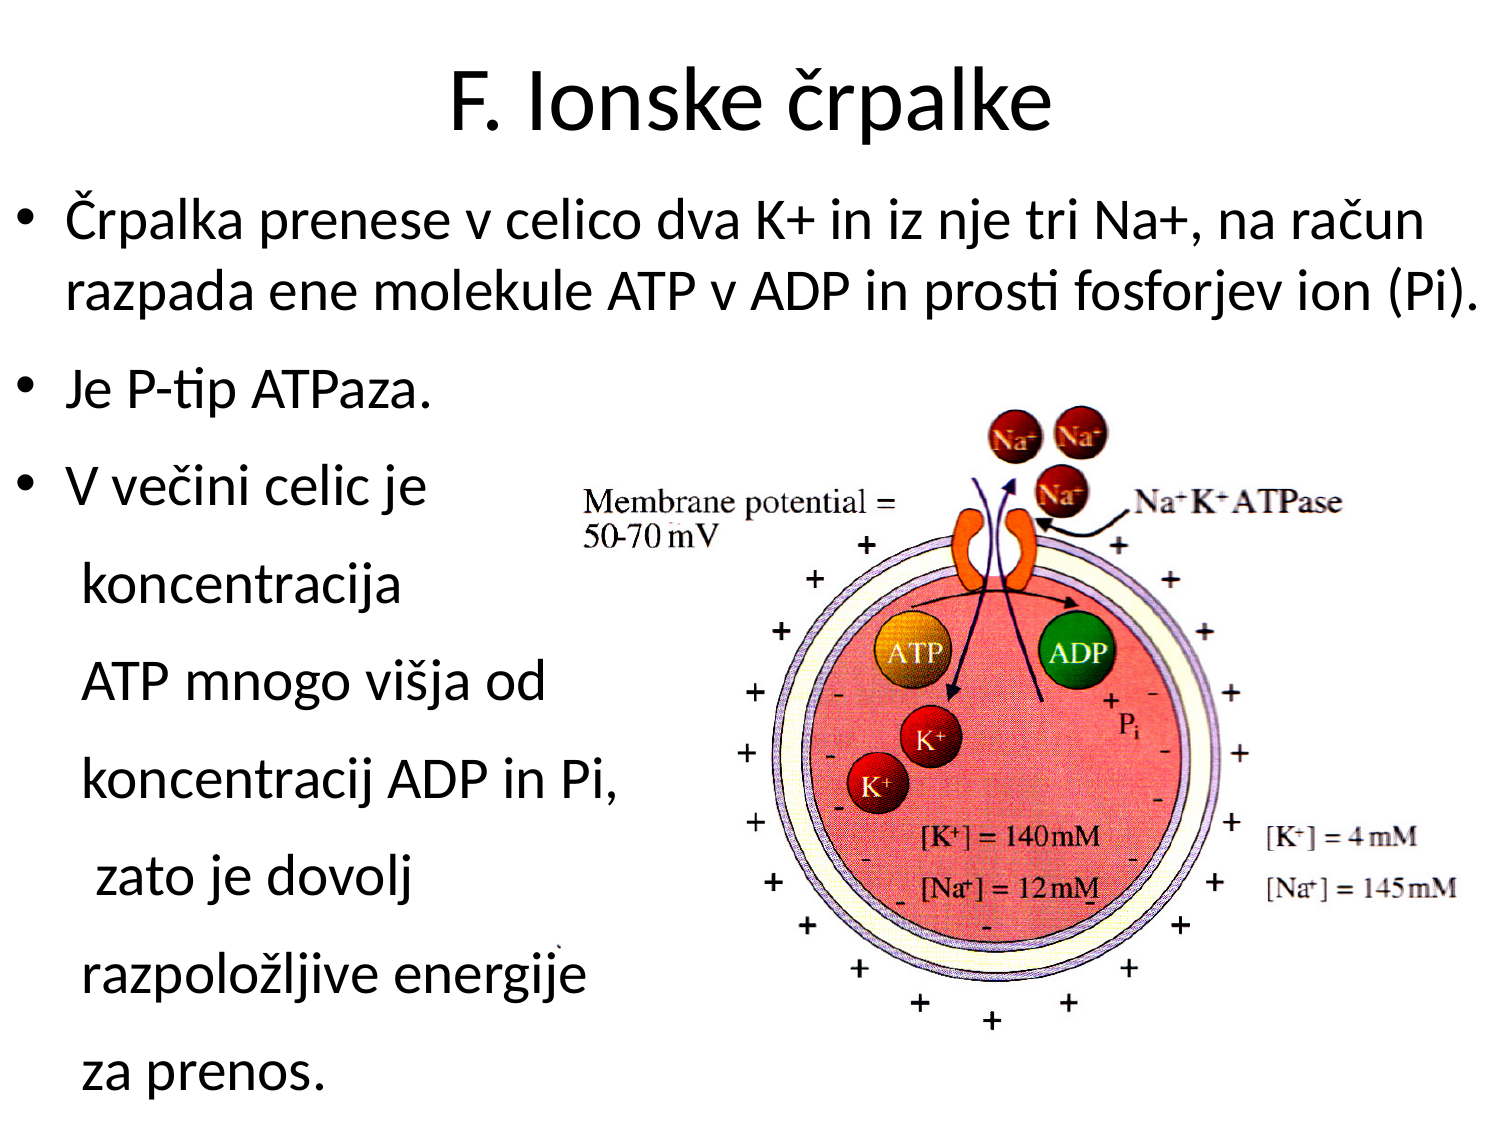

# F. Ionske črpalke
Črpalka prenese v celico dva K+ in iz nje tri Na+, na račun razpada ene molekule ATP v ADP in prosti fosforjev ion (Pi).
Je P-tip ATPaza.
V večini celic je
	koncentracija
	ATP mnogo višja od
	koncentracij ADP in Pi,
	 zato je dovolj
	razpoložljive energije
	za prenos.